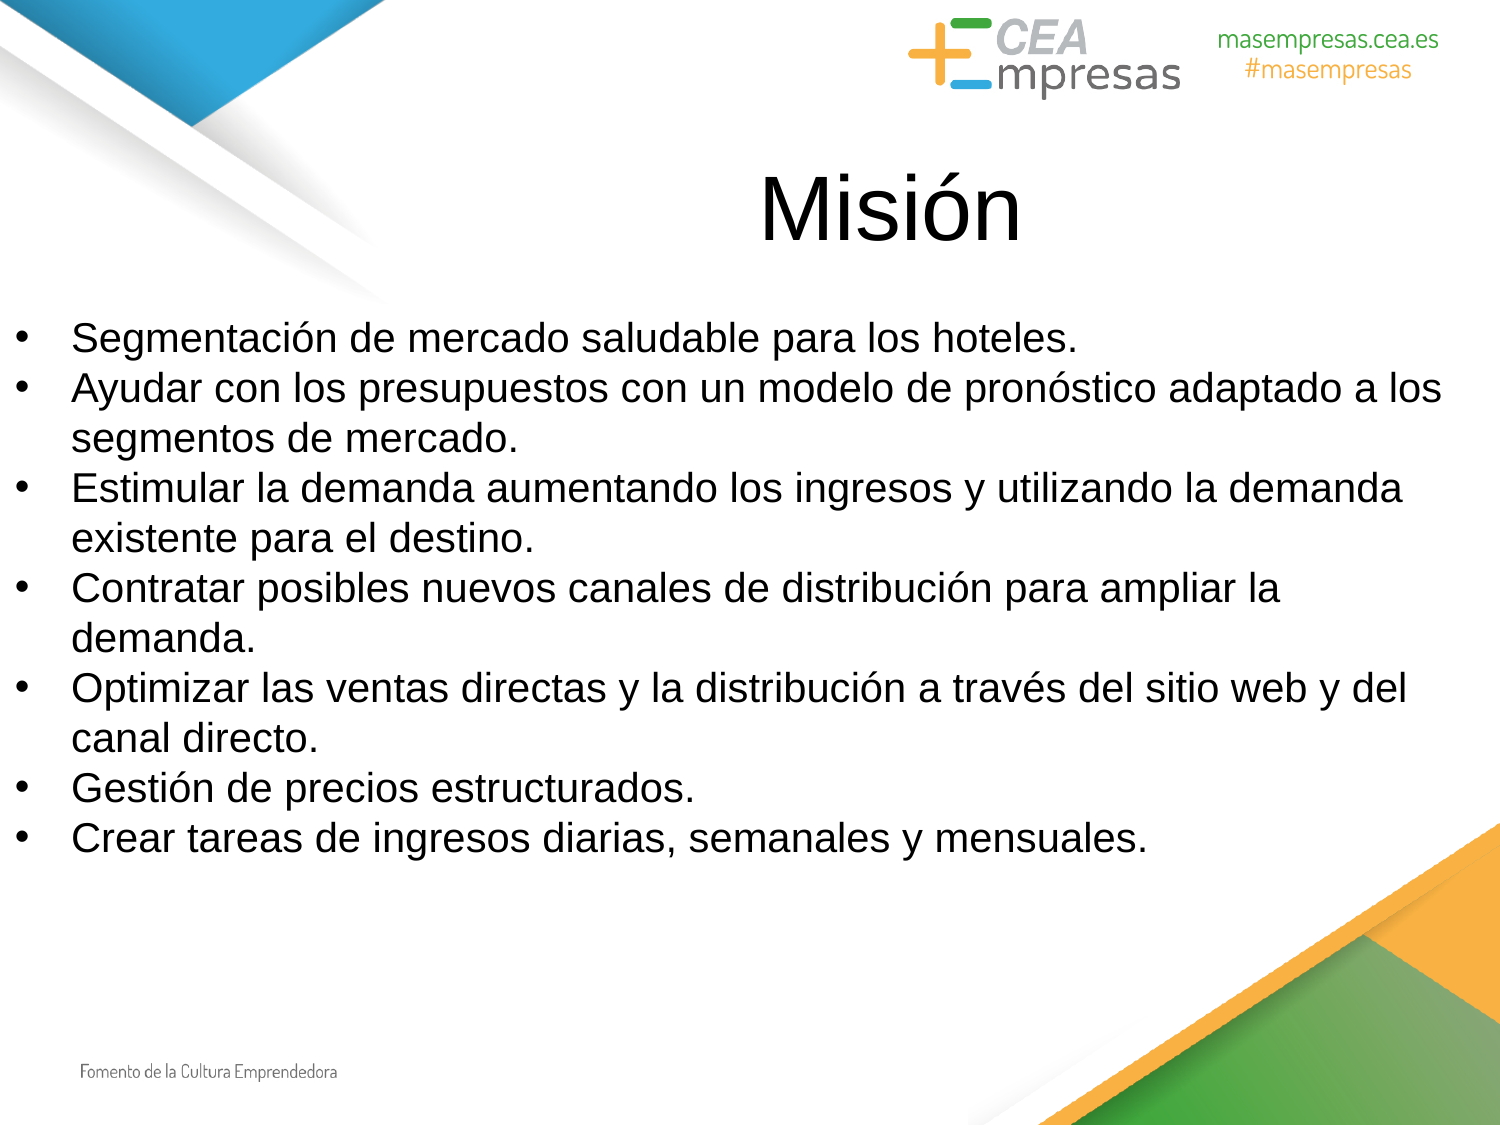

Misión
Segmentación de mercado saludable para los hoteles.
Ayudar con los presupuestos con un modelo de pronóstico adaptado a los segmentos de mercado.
Estimular la demanda aumentando los ingresos y utilizando la demanda existente para el destino.
Contratar posibles nuevos canales de distribución para ampliar la demanda.
Optimizar las ventas directas y la distribución a través del sitio web y del canal directo.
Gestión de precios estructurados.
Crear tareas de ingresos diarias, semanales y mensuales.